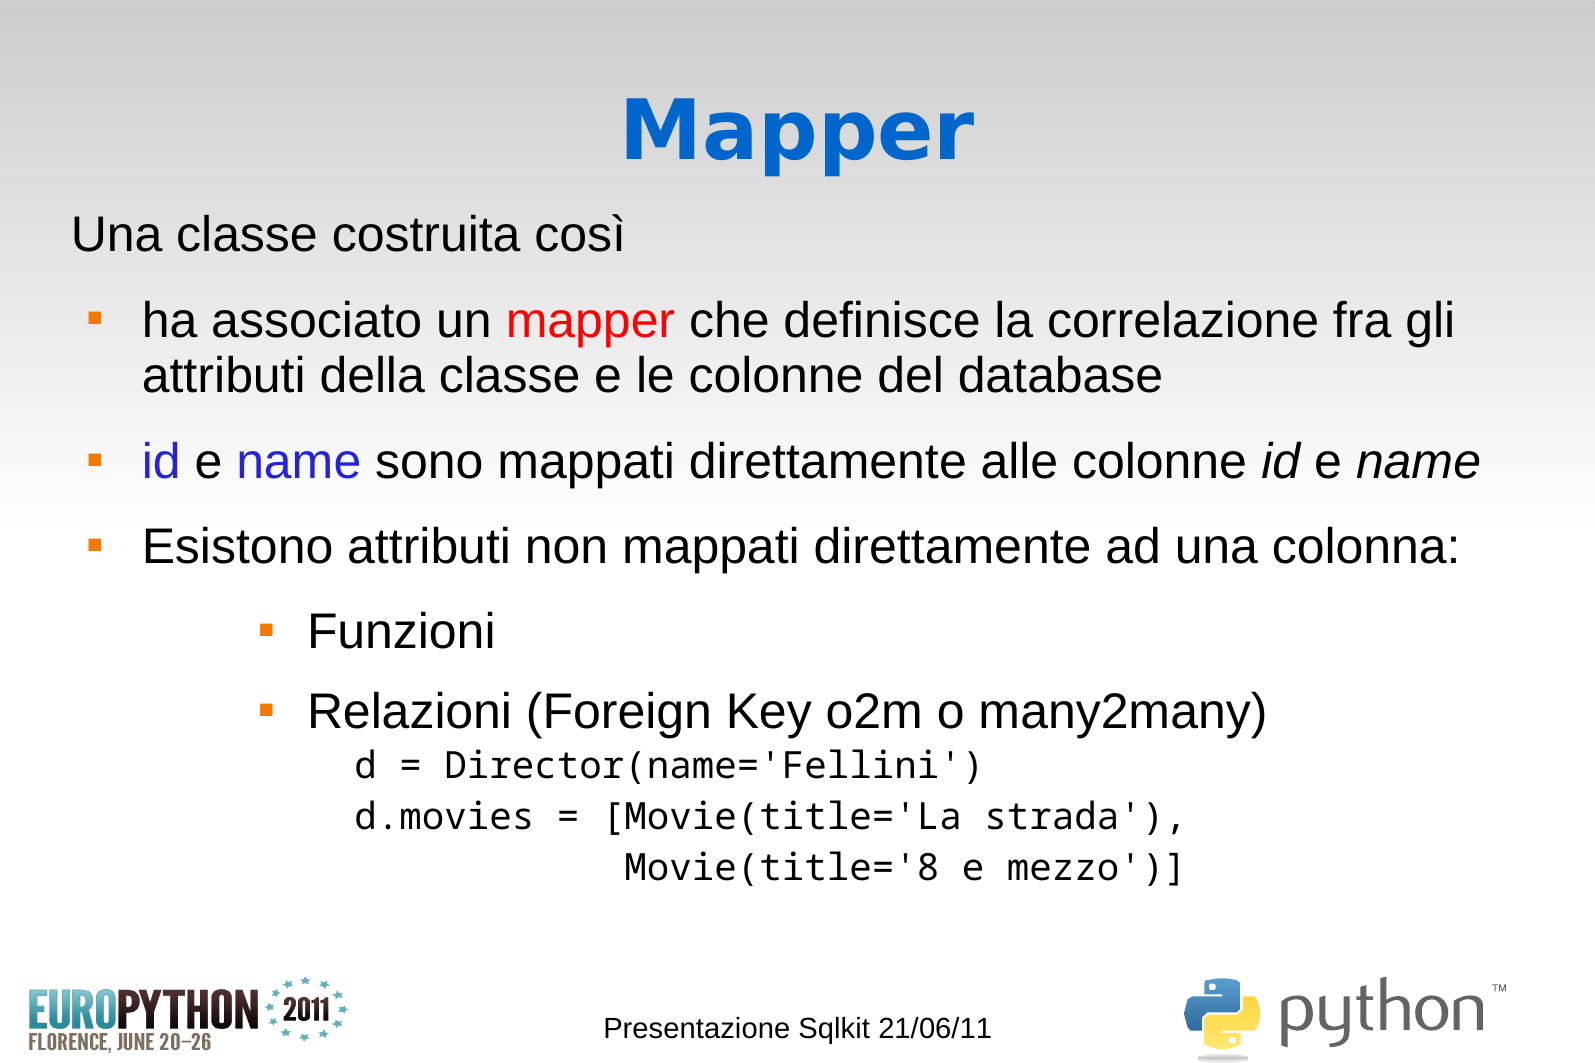

# Mapper
Una classe costruita così
ha associato un mapper che definisce la correlazione fra gli attributi della classe e le colonne del database
id e name sono mappati direttamente alle colonne id e name
Esistono attributi non mappati direttamente ad una colonna:
Funzioni
Relazioni (Foreign Key o2m o many2many)
d = Director(name='Fellini')
d.movies = [Movie(title='La strada'),
 Movie(title='8 e mezzo')]